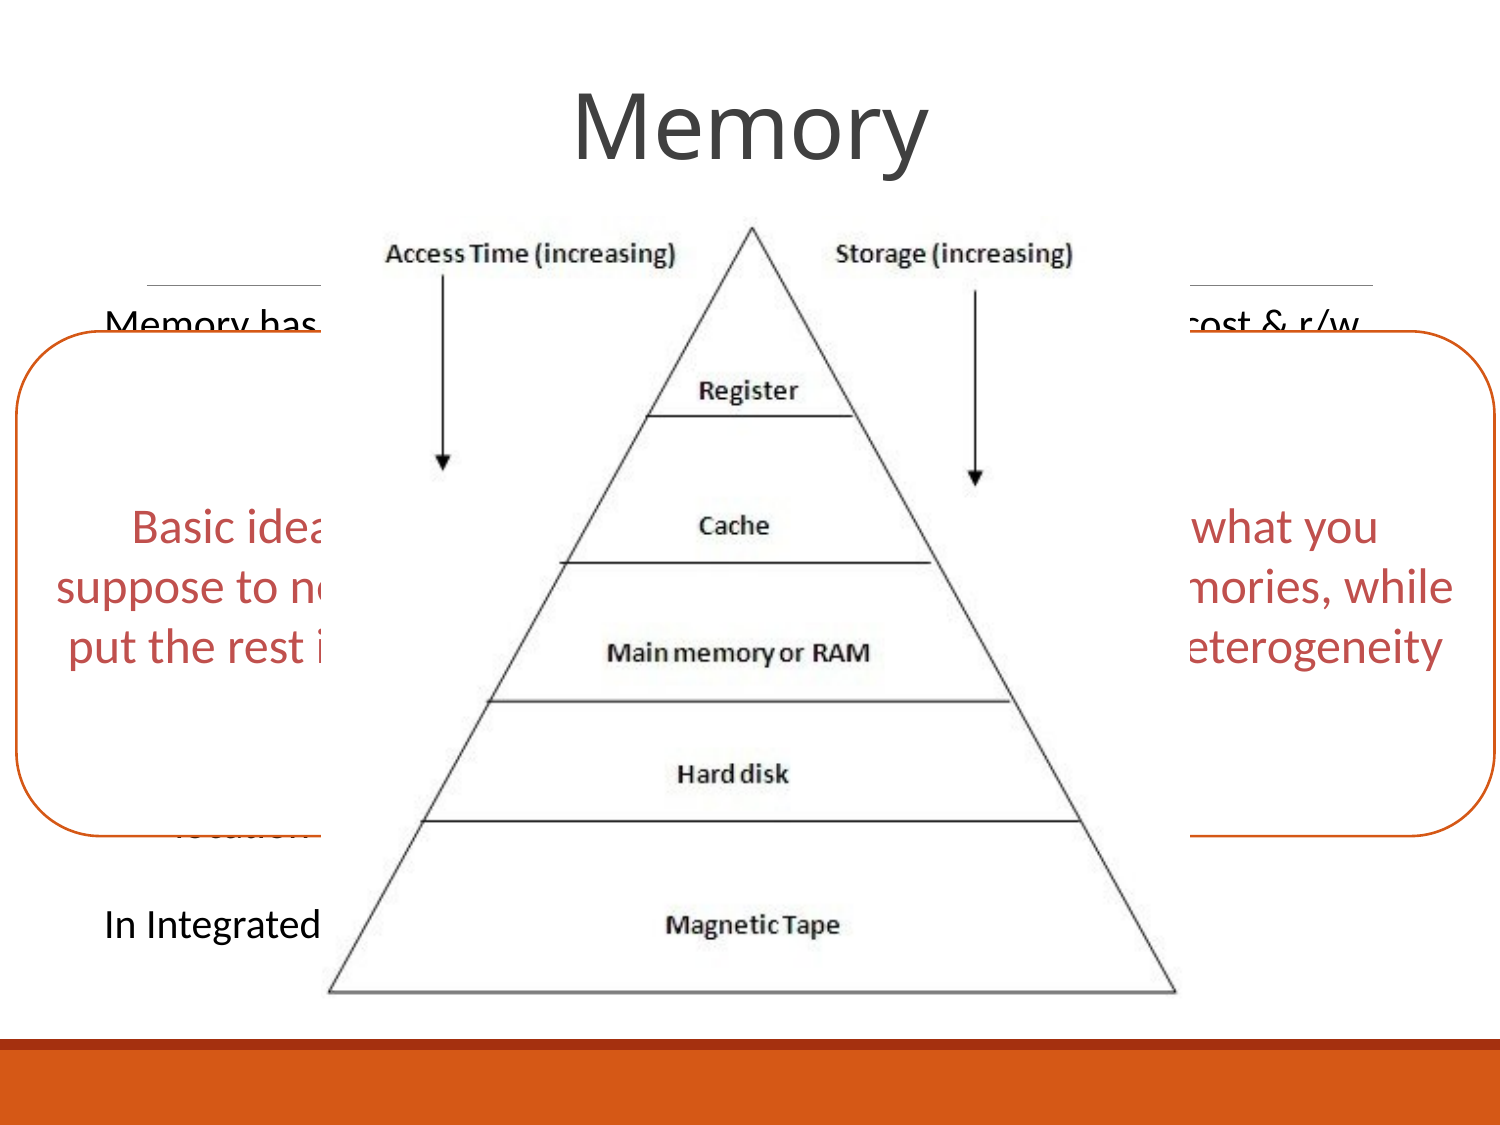

Memory
Memory has always been a trade-off between storage capacity, cost & r/w speed  memory cannot be homogeneous
Need to provide to the programmer the “feeling” that the memory his huge and fast, exploiting:
Temporal locality  if a memory location is referenced, it will tend to be referenced again soon (e.g. counters)
Spatial locality  if a memory location is referenced, also the neighbor location will tend to be referenced soon (e.g. arrays)
In Integrated Circuit industry, size = cost 99% of the time.
Basic idea: put everything you need frequently (and what you suppose to need frequently) inside small, costly fast memories, while put the rest inside slow, cheap and huge memories  heterogeneity